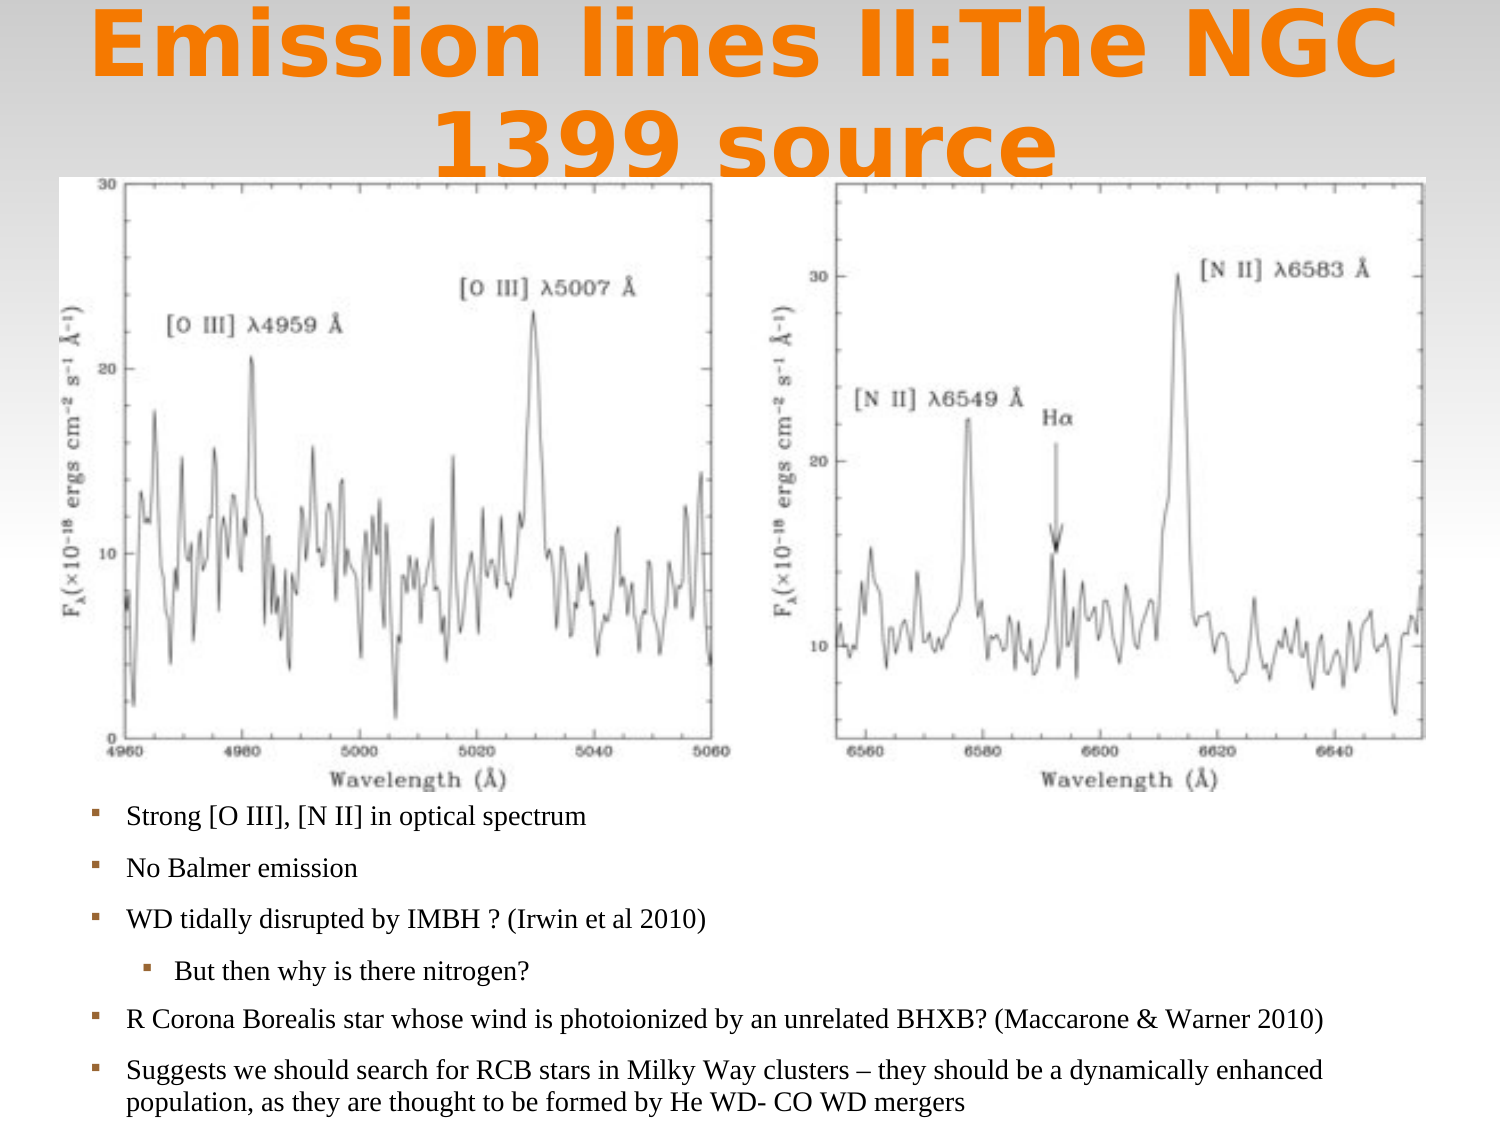

# Emission lines II:The NGC 1399 source
Strong [O III], [N II] in optical spectrum
No Balmer emission
WD tidally disrupted by IMBH ? (Irwin et al 2010)
But then why is there nitrogen?
R Corona Borealis star whose wind is photoionized by an unrelated BHXB? (Maccarone & Warner 2010)
Suggests we should search for RCB stars in Milky Way clusters – they should be a dynamically enhanced population, as they are thought to be formed by He WD- CO WD mergers